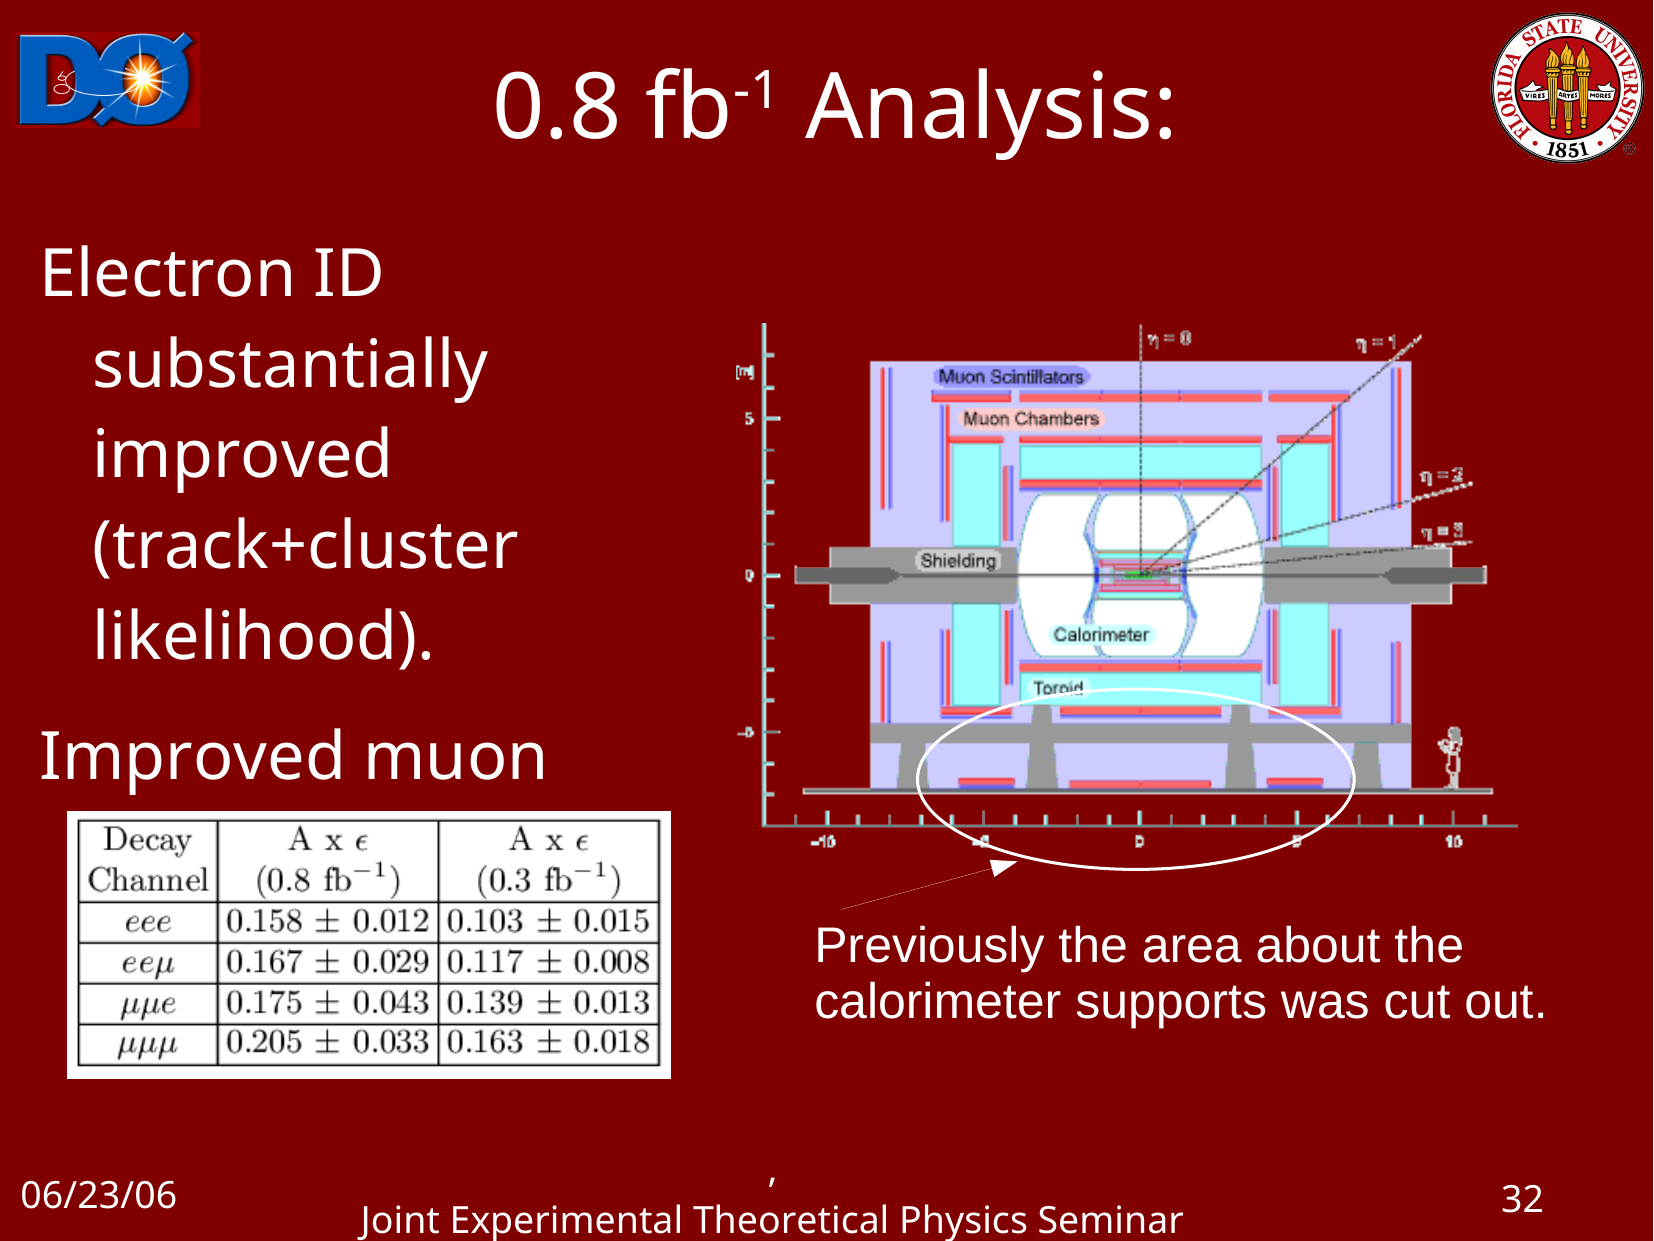

# 0.8 fb-1 Analysis:
Electron ID substantially improved (track+cluster likelihood).
Improved muon coverage.
Previously the area about the calorimeter supports was cut out.